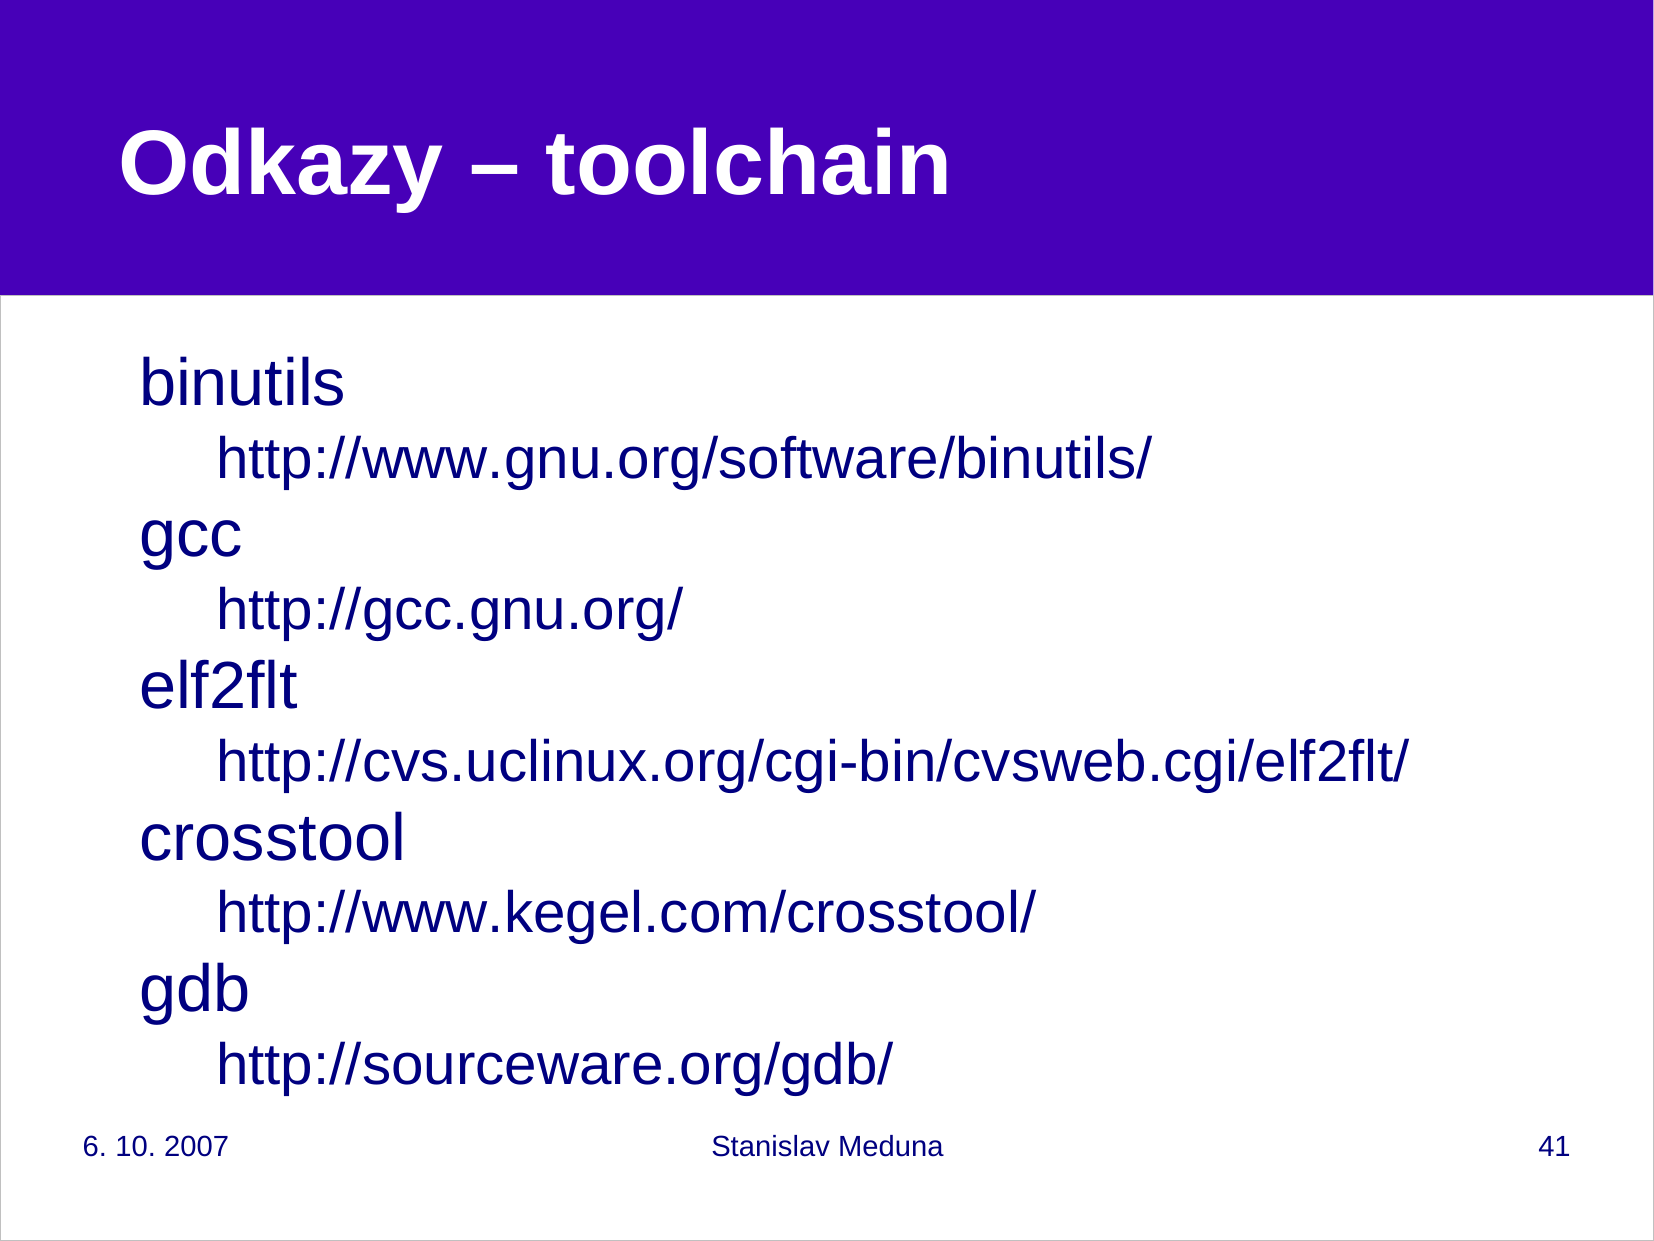

# Odkazy – toolchain
binutils
http://www.gnu.org/software/binutils/
gcc
http://gcc.gnu.org/
elf2flt
http://cvs.uclinux.org/cgi-bin/cvsweb.cgi/elf2flt/
crosstool
http://www.kegel.com/crosstool/
gdb
http://sourceware.org/gdb/
6. 10. 2007
Stanislav Meduna
41